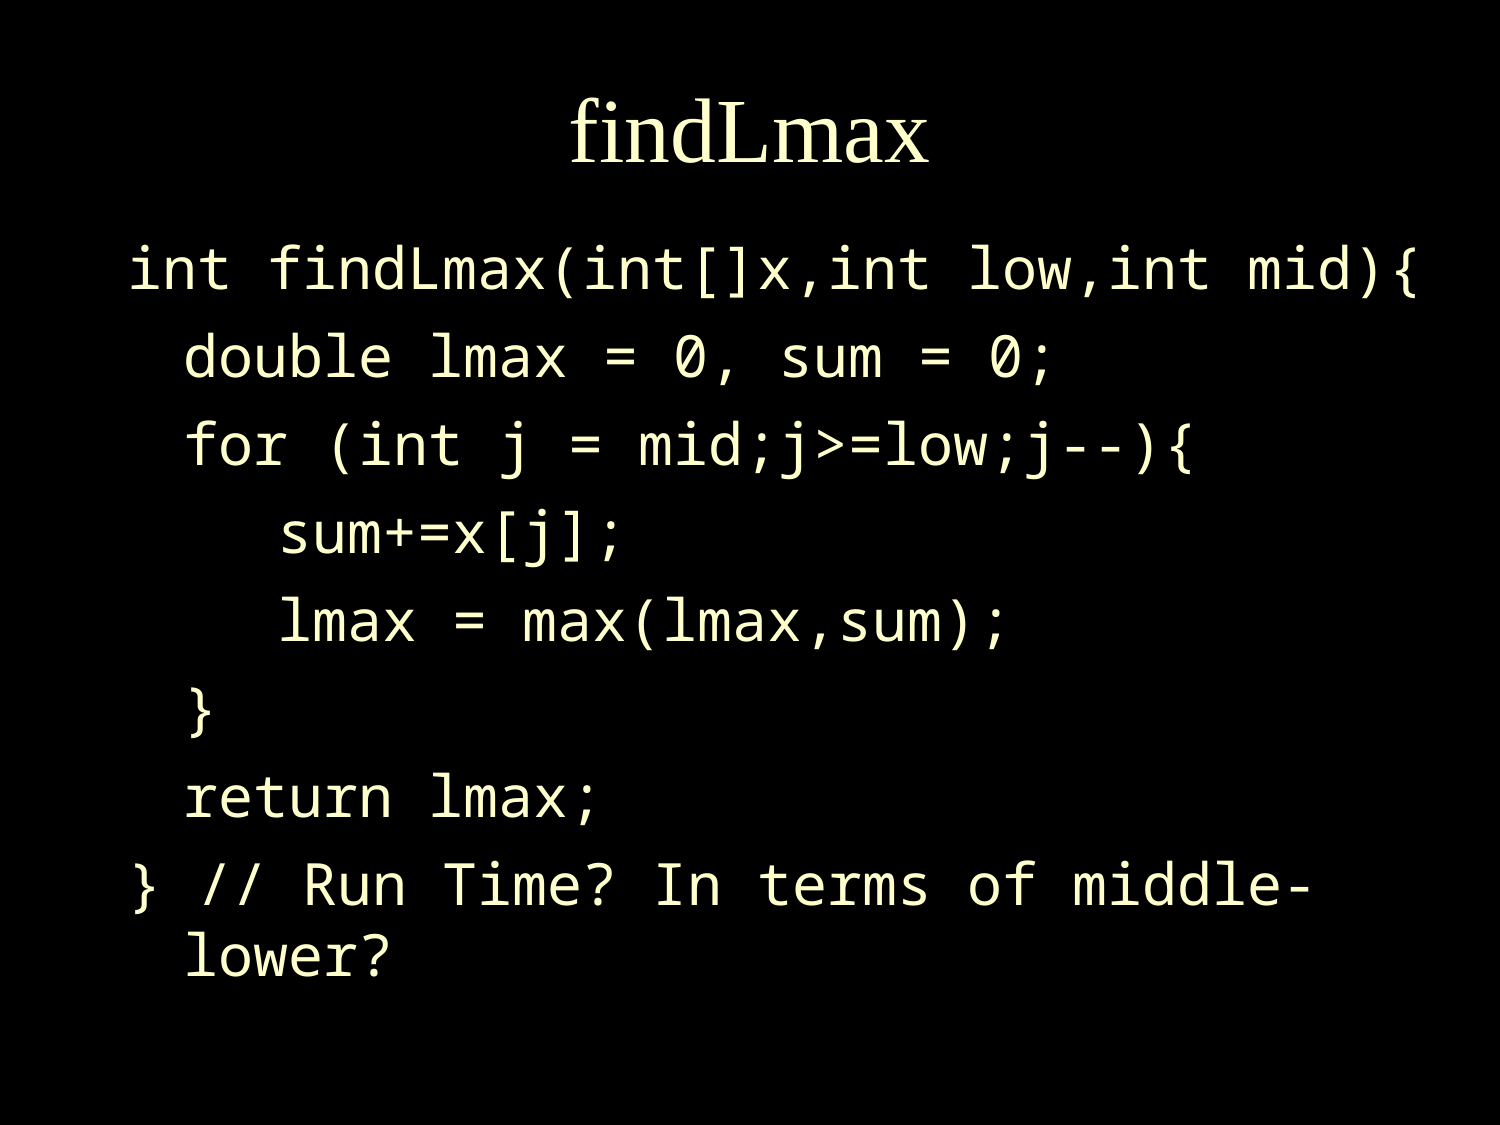

# findLmax
int findLmax(int[]x,int low,int mid){
	double lmax = 0, sum = 0;
	for (int j = mid;j>=low;j--){
		sum+=x[j];
		lmax = max(lmax,sum);
	}
	return lmax;
} // Run Time? In terms of middle-lower?